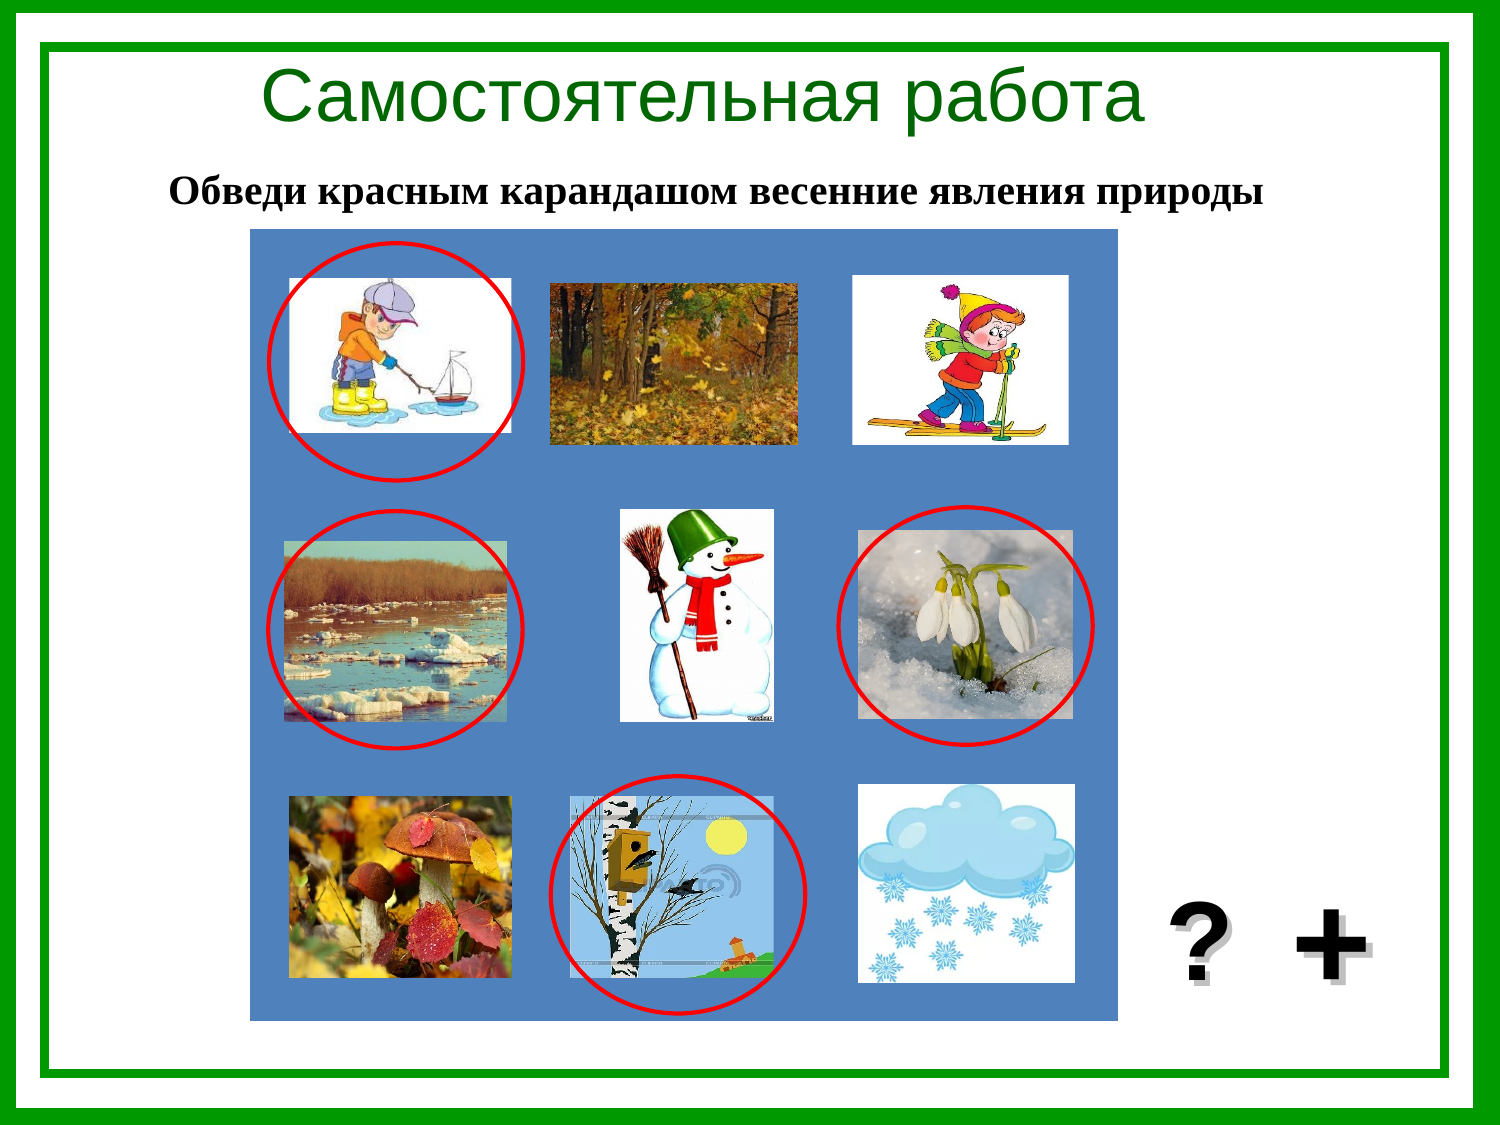

Самостоятельная работа
Обведи красным карандашом весенние явления природы
| | | |
| --- | --- | --- |
| | | |
| | | |
+
?